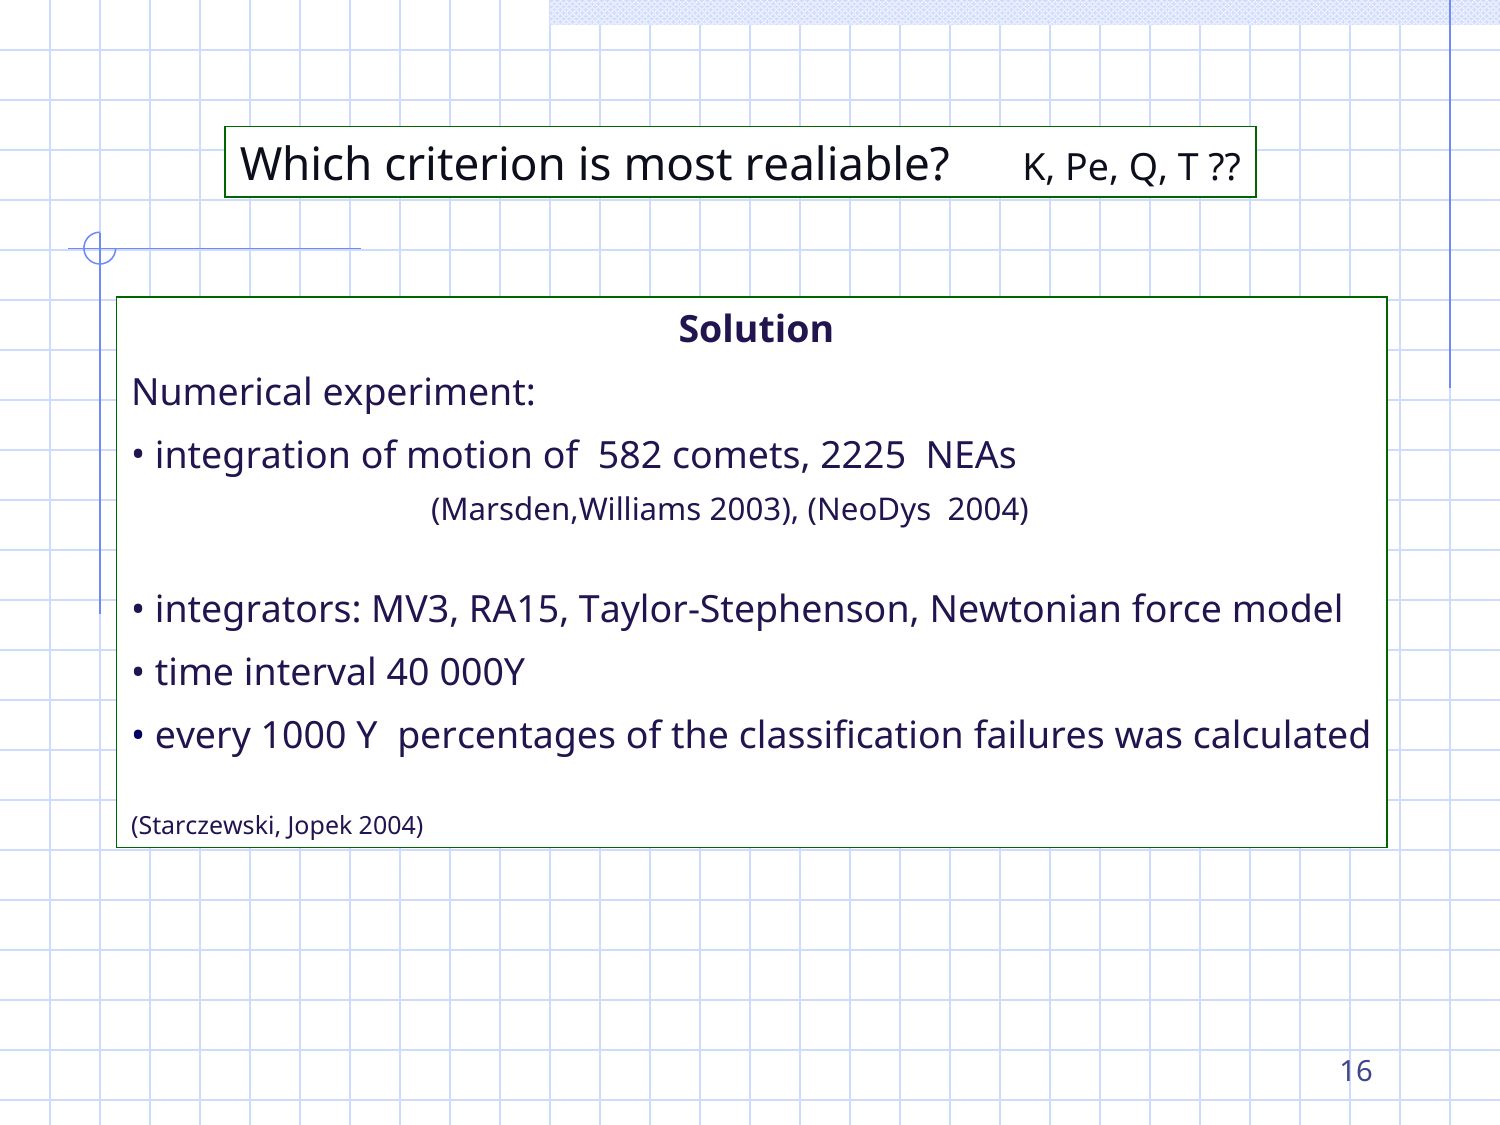

Which criterion is most realiable? K, Pe, Q, T ??
			 Solution
Numerical experiment:
 integration of motion of 582 comets, 2225 NEAs
		(Marsden,Williams 2003), (NeoDys 2004)
 integrators: MV3, RA15, Taylor-Stephenson, Newtonian force model
 time interval 40 000Y
 every 1000 Y percentages of the classification failures was calculated
(Starczewski, Jopek 2004)
16